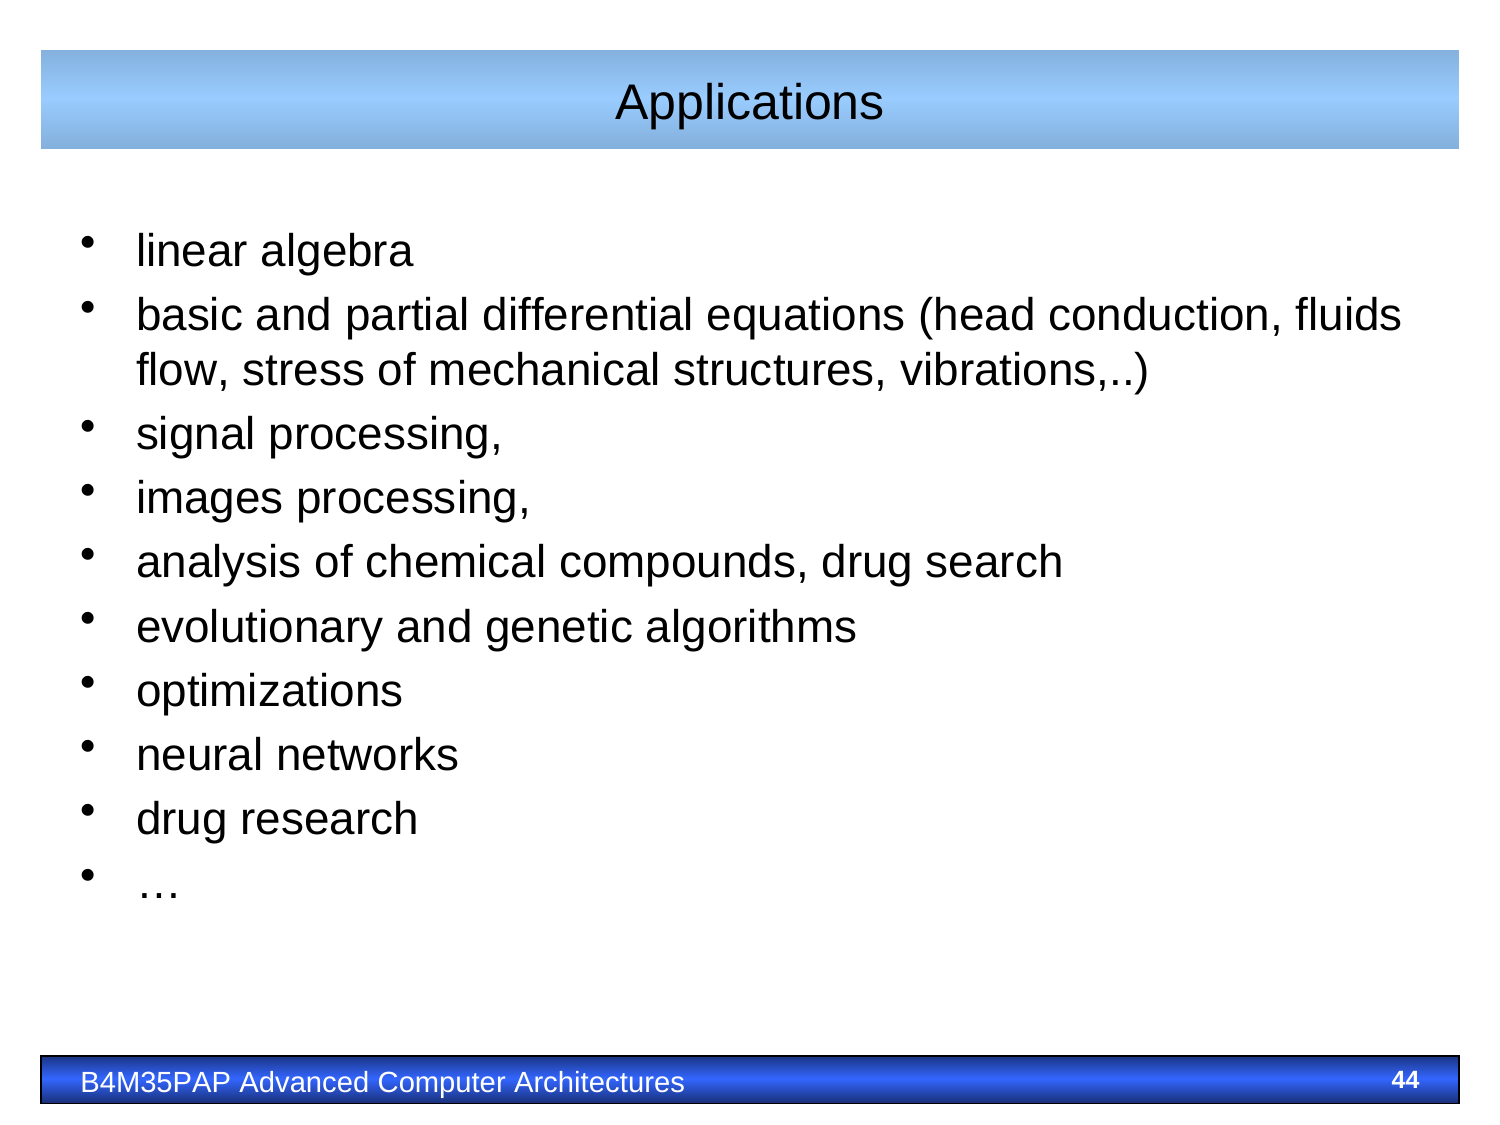

# Applications
linear algebra
basic and partial differential equations (head conduction, fluids flow, stress of mechanical structures, vibrations,..)
signal processing,
images processing,
analysis of chemical compounds, drug search
evolutionary and genetic algorithms
optimizations
neural networks
drug research
…